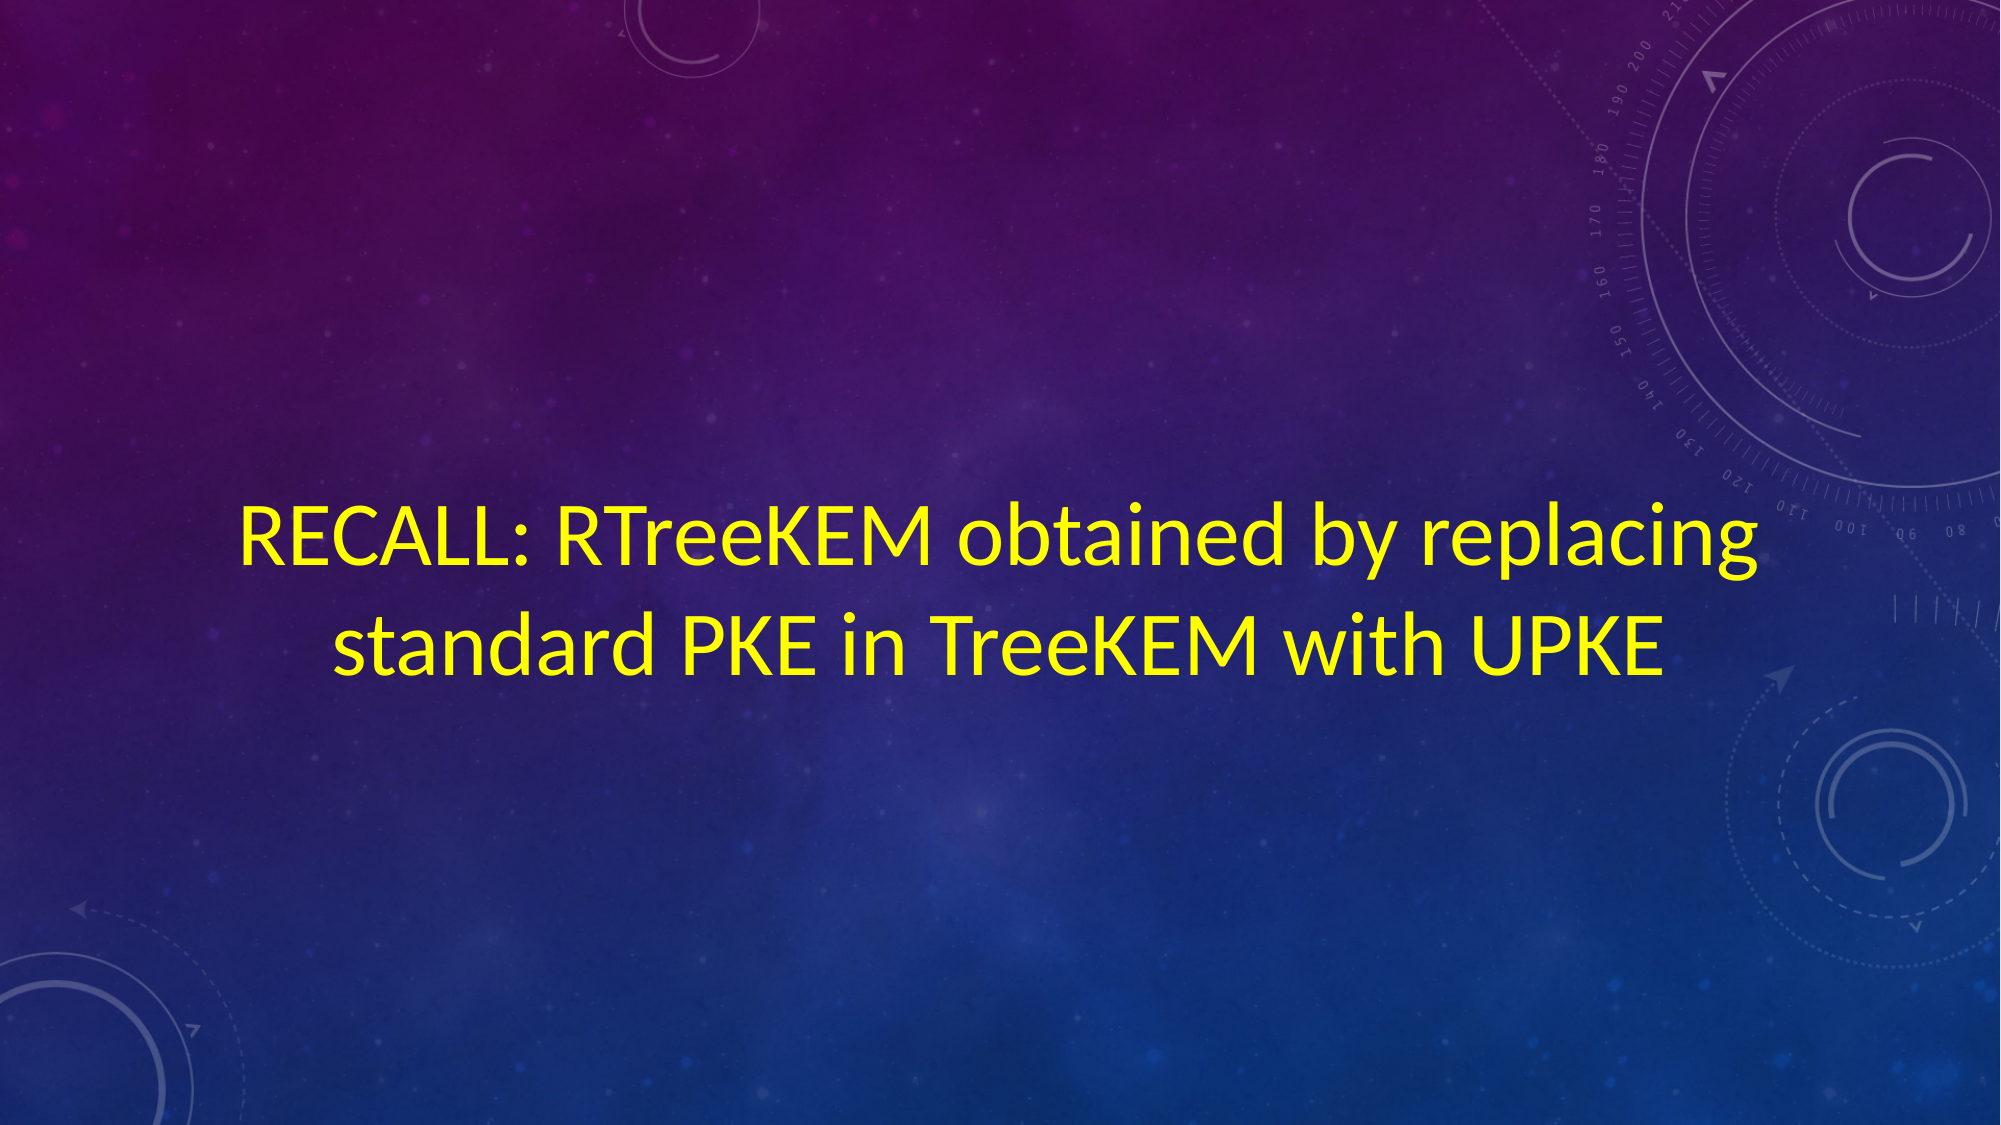

# RECALL: RTreeKEM obtained by replacing standard PKE in TreeKEM with UPKE